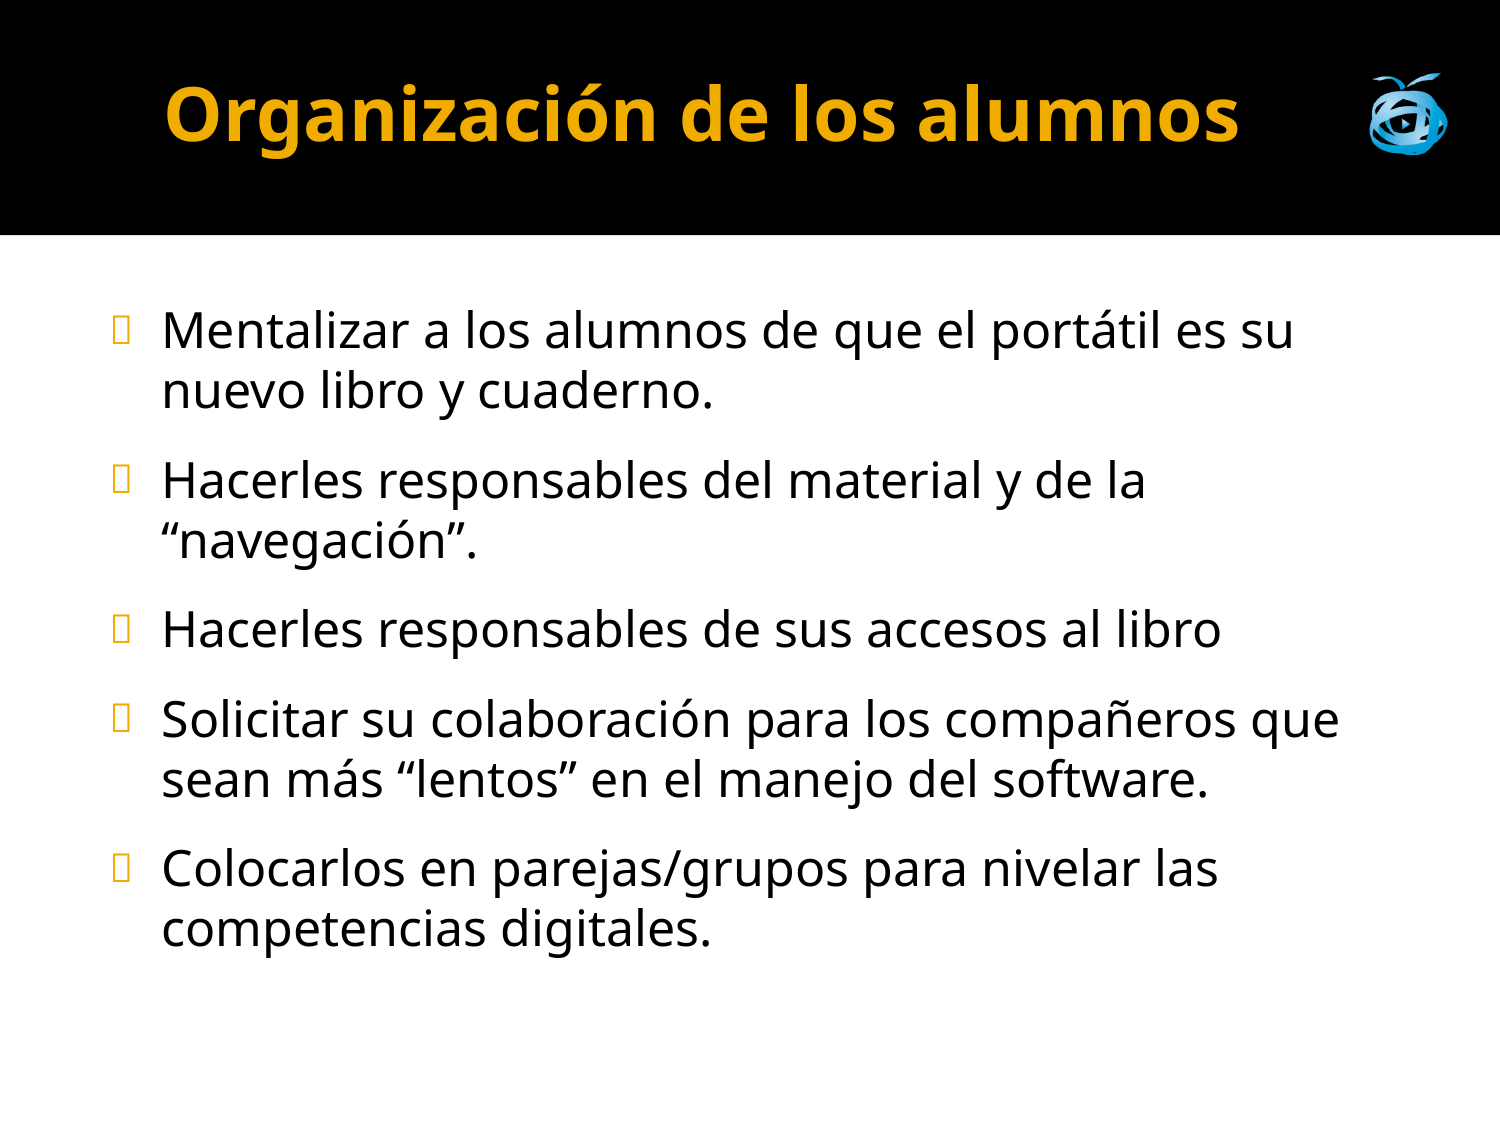

# Organización de los alumnos
Mentalizar a los alumnos de que el portátil es su nuevo libro y cuaderno.
Hacerles responsables del material y de la “navegación”.
Hacerles responsables de sus accesos al libro
Solicitar su colaboración para los compañeros que sean más “lentos” en el manejo del software.
Colocarlos en parejas/grupos para nivelar las competencias digitales.